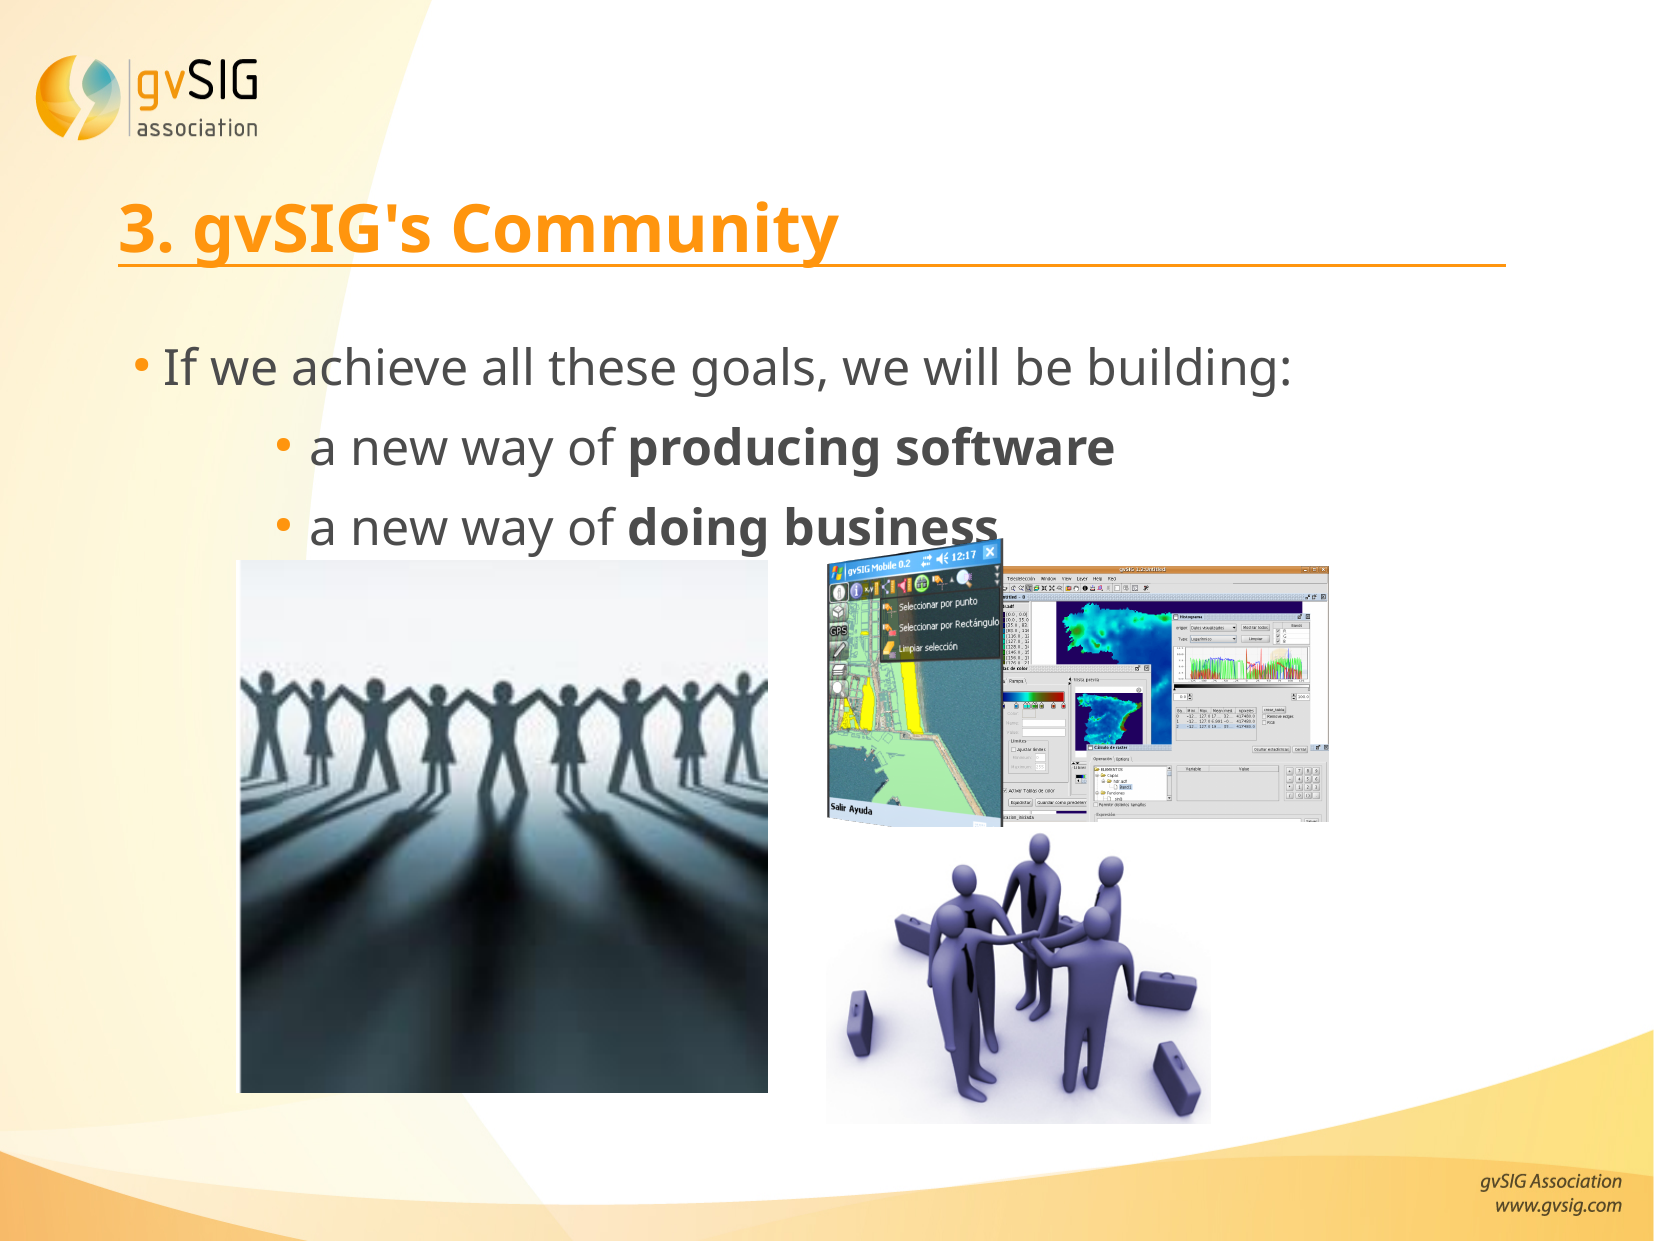

# 3. gvSIG's Community
 If we achieve all these goals, we will be building:
a new way of producing software
a new way of doing business